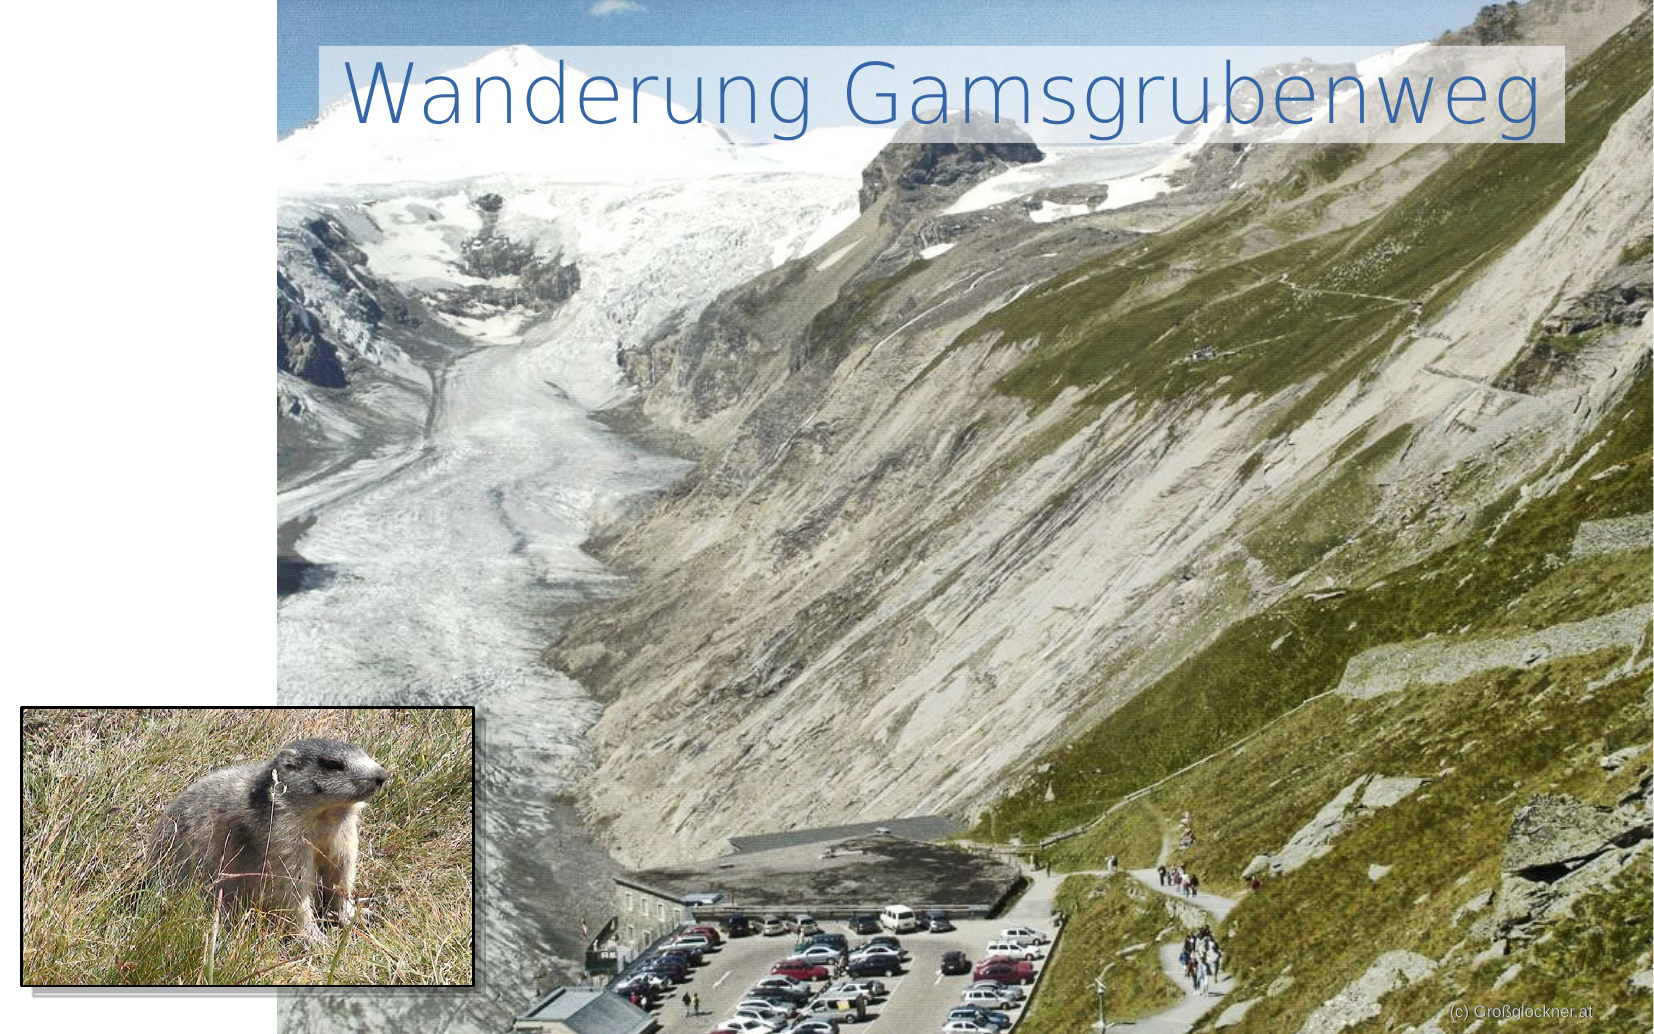

# Wanderung Gamsgrubenweg
Großglockner Hochalpenstraße
11
(c) Großglockner.at